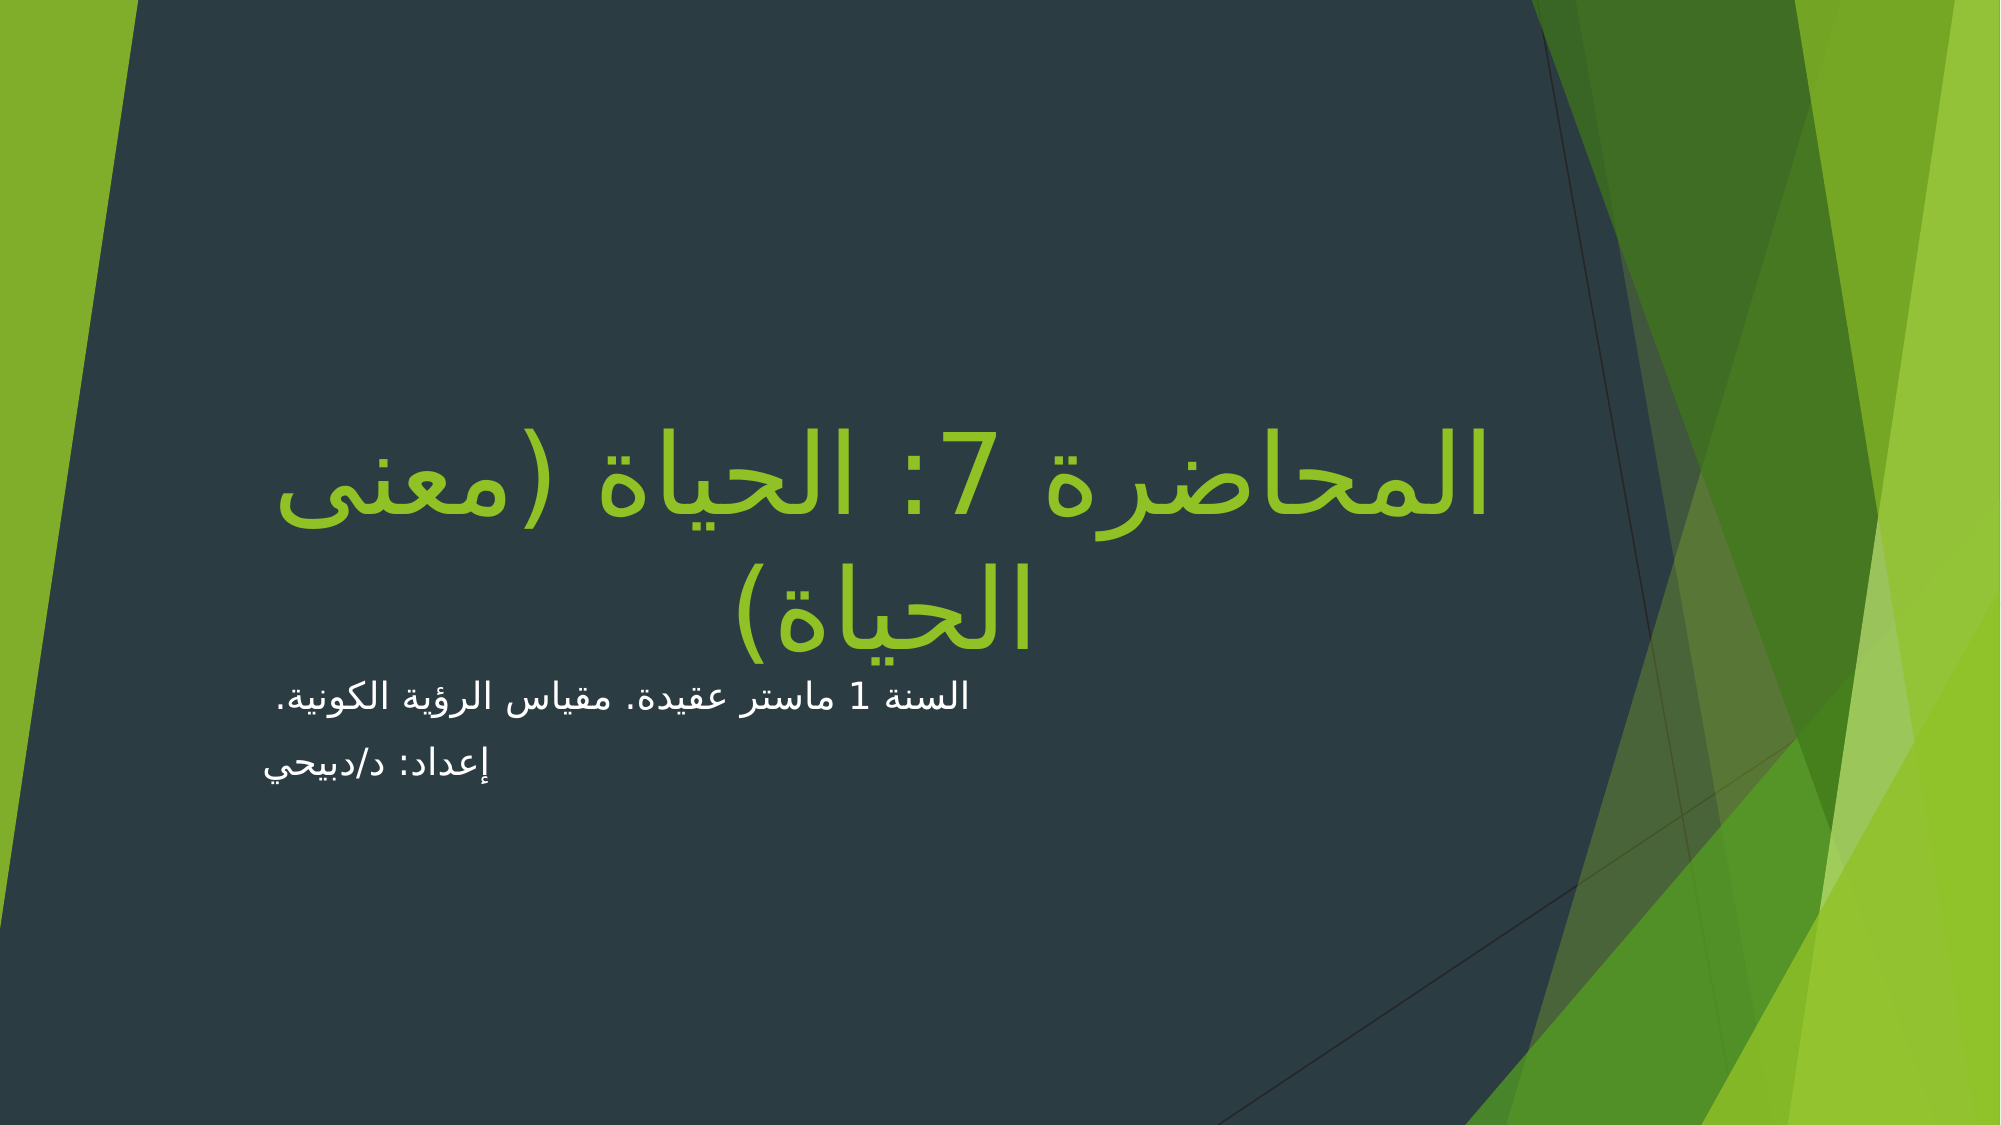

# المحاضرة 7: الحياة (معنى الحياة)
السنة 1 ماستر عقيدة. مقياس الرؤية الكونية.
إعداد: د/دبيحي